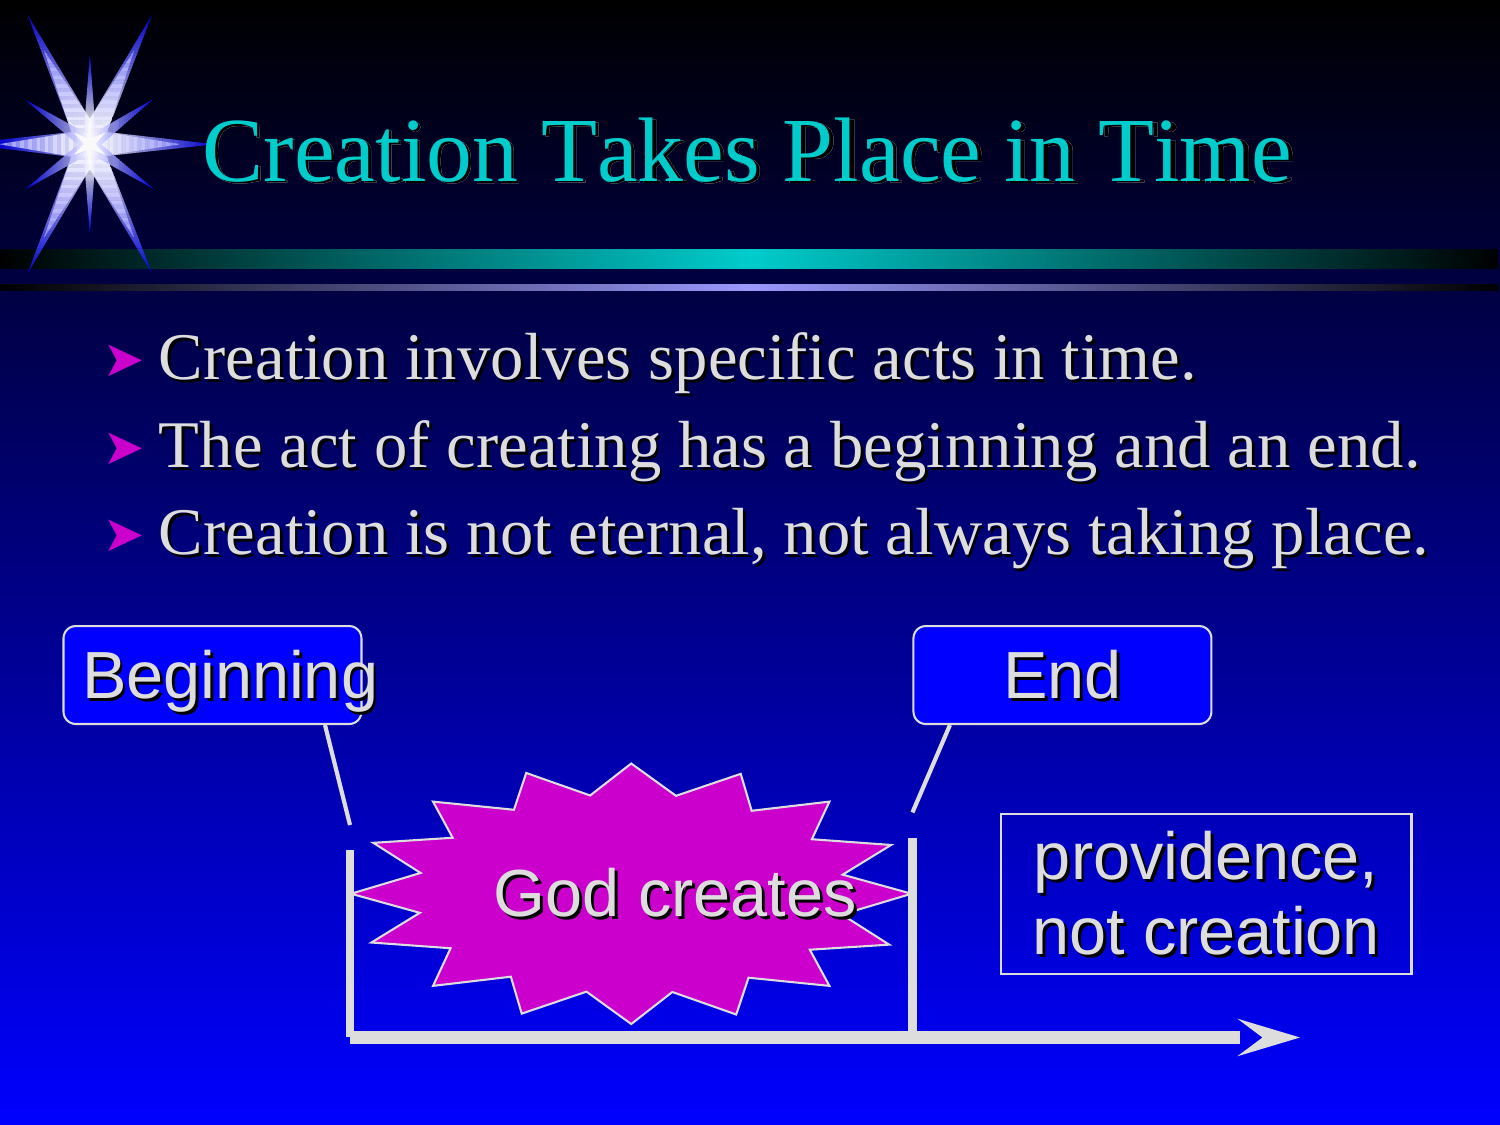

# Creation Takes Place in Time
Creation involves specific acts in time.
The act of creating has a beginning and an end.
Creation is not eternal, not always taking place.
Beginning
End
God creates
providence,
not creation